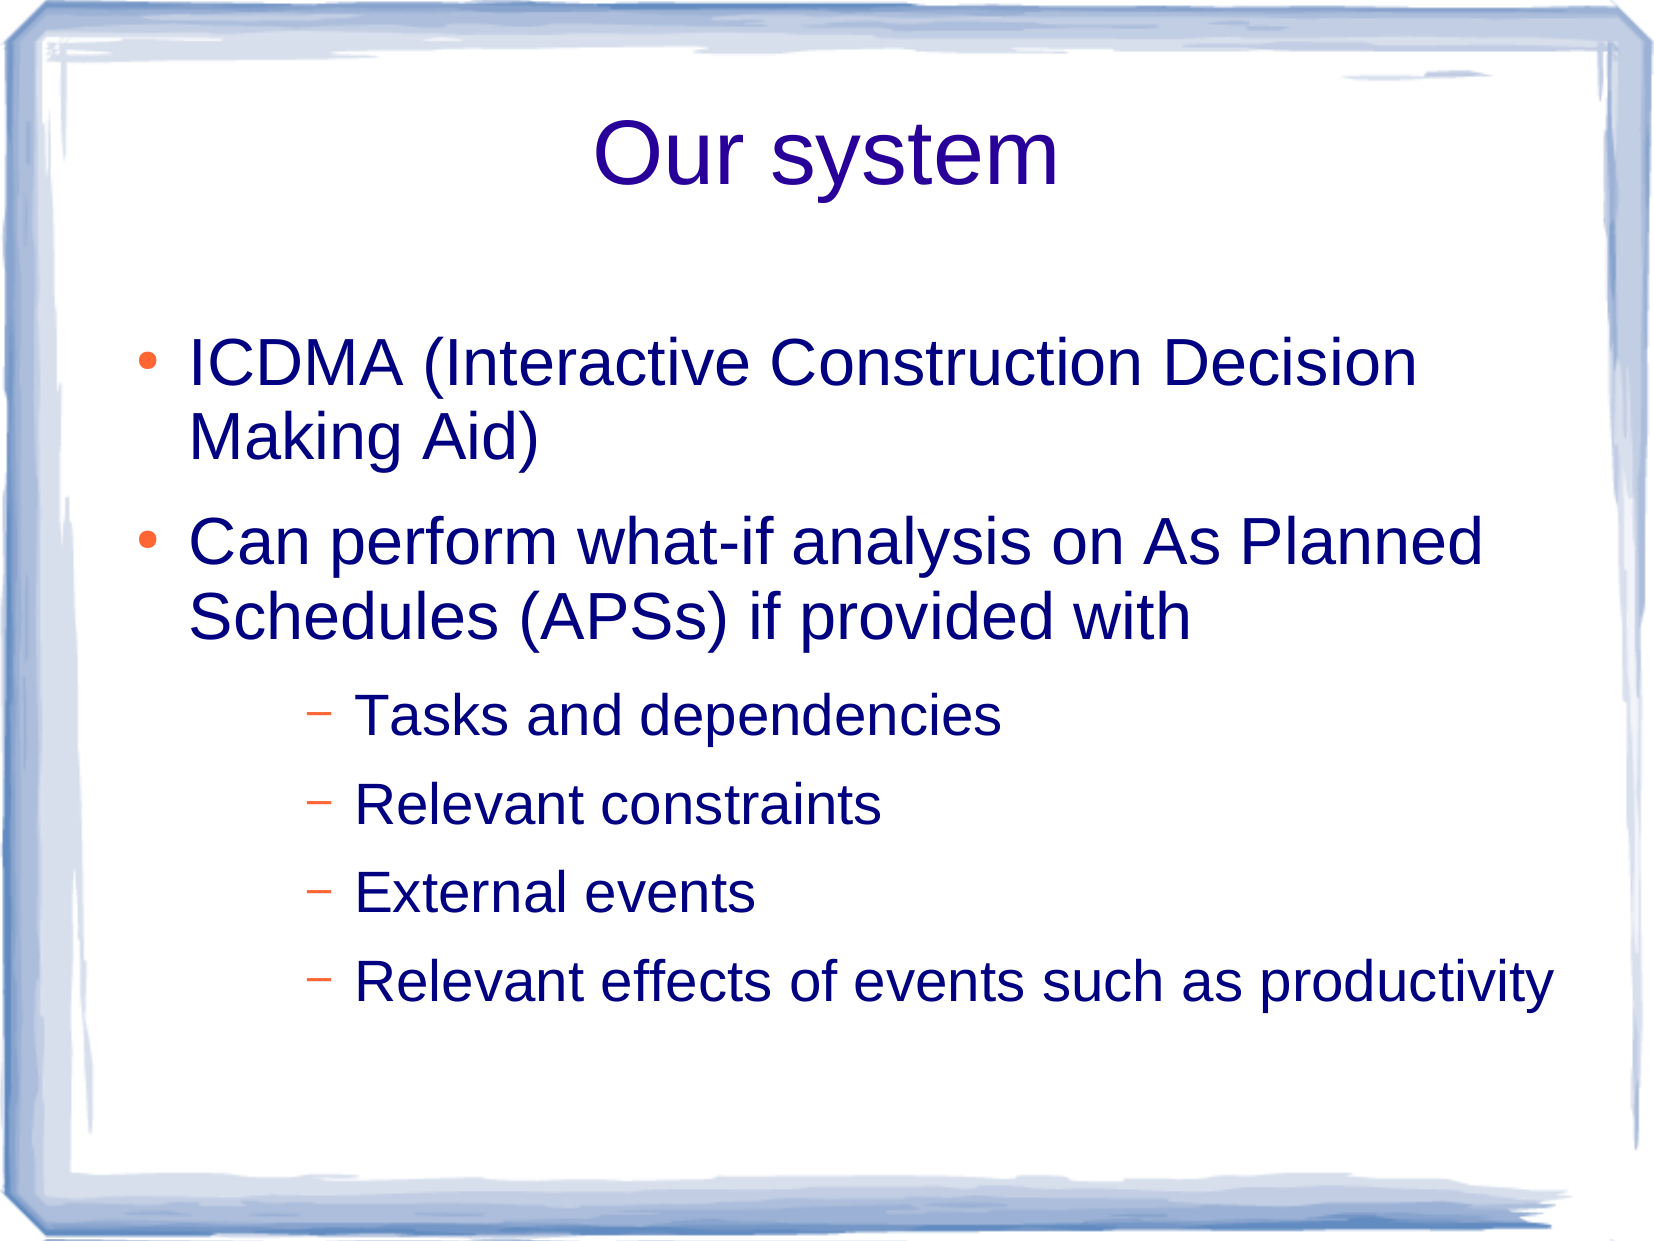

# Our system
ICDMA (Interactive Construction Decision Making Aid)
Can perform what-if analysis on As Planned Schedules (APSs) if provided with
Tasks and dependencies
Relevant constraints
External events
Relevant effects of events such as productivity